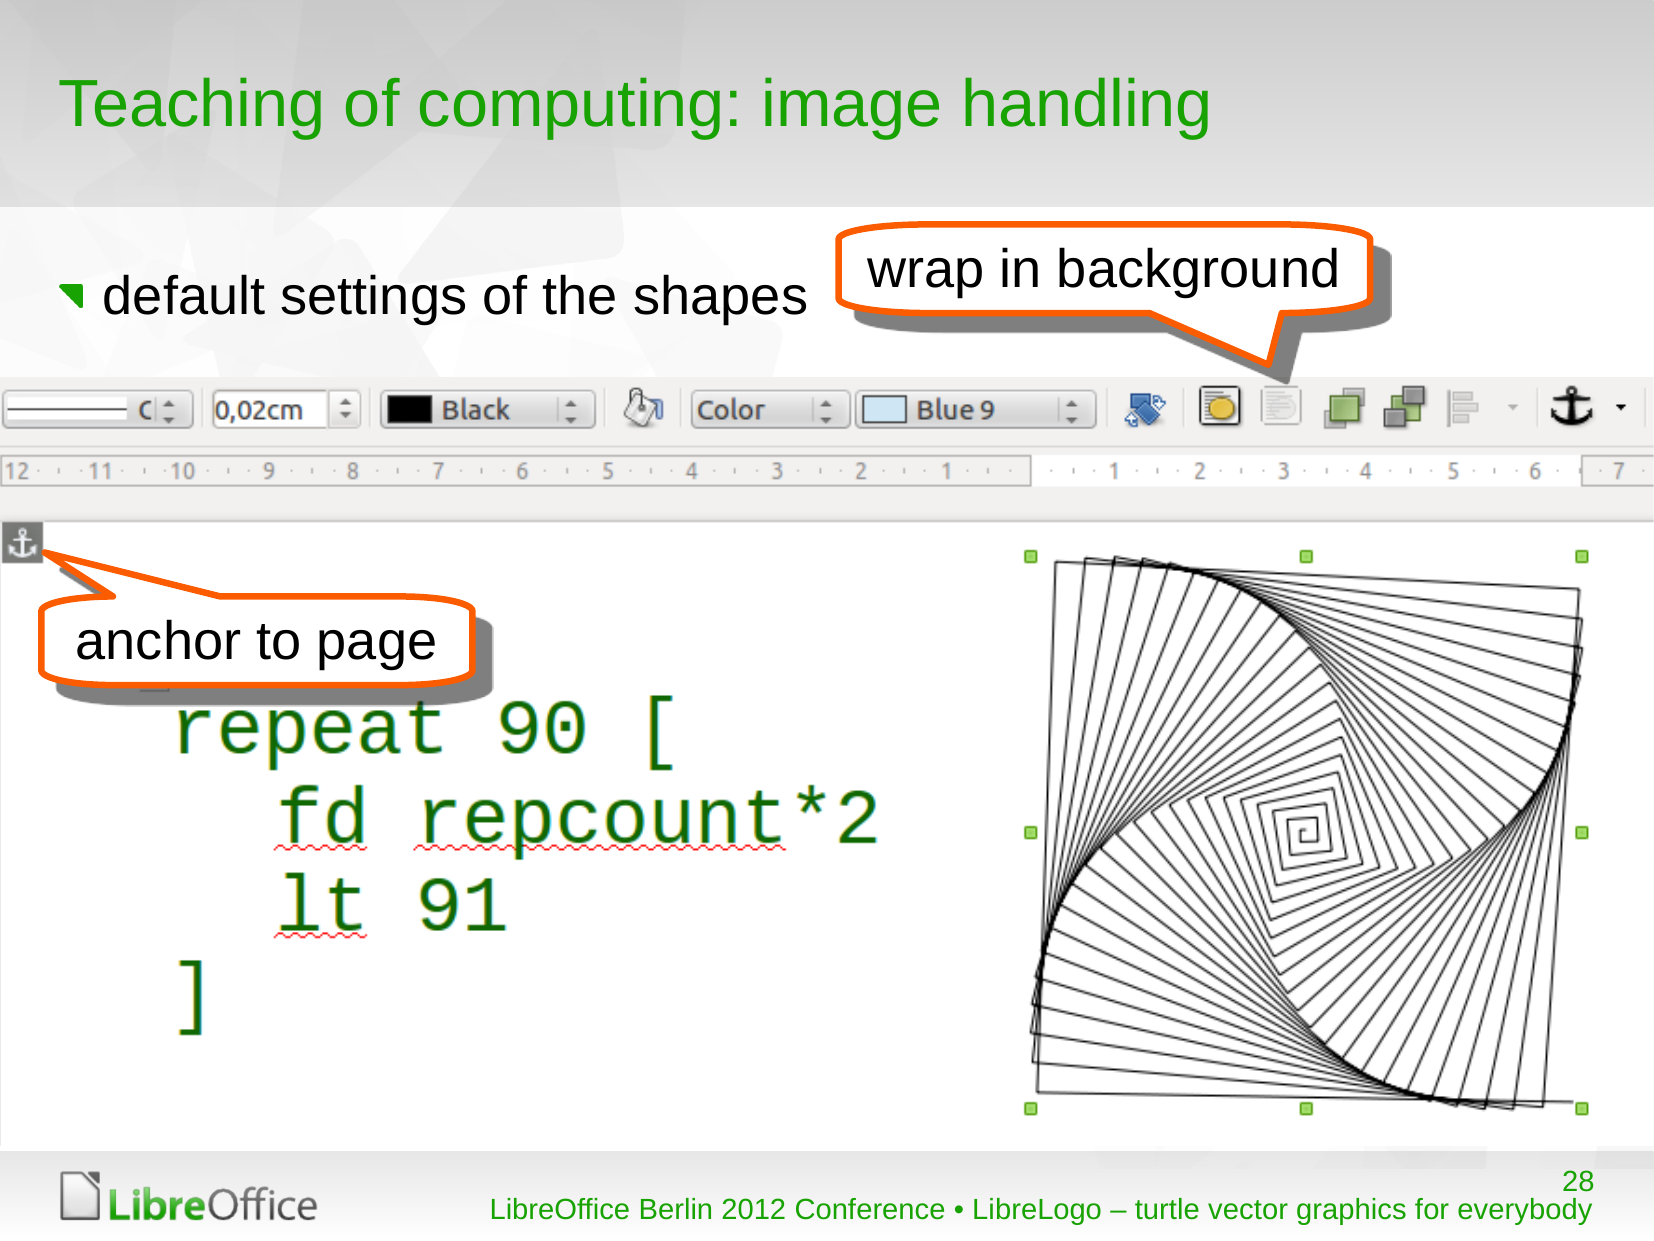

# Teaching of computing: image handling
wrap in background
default settings of the shapes
anchor to page
28
LibreOffice Berlin 2012 Conference • LibreLogo – turtle vector graphics for everybody